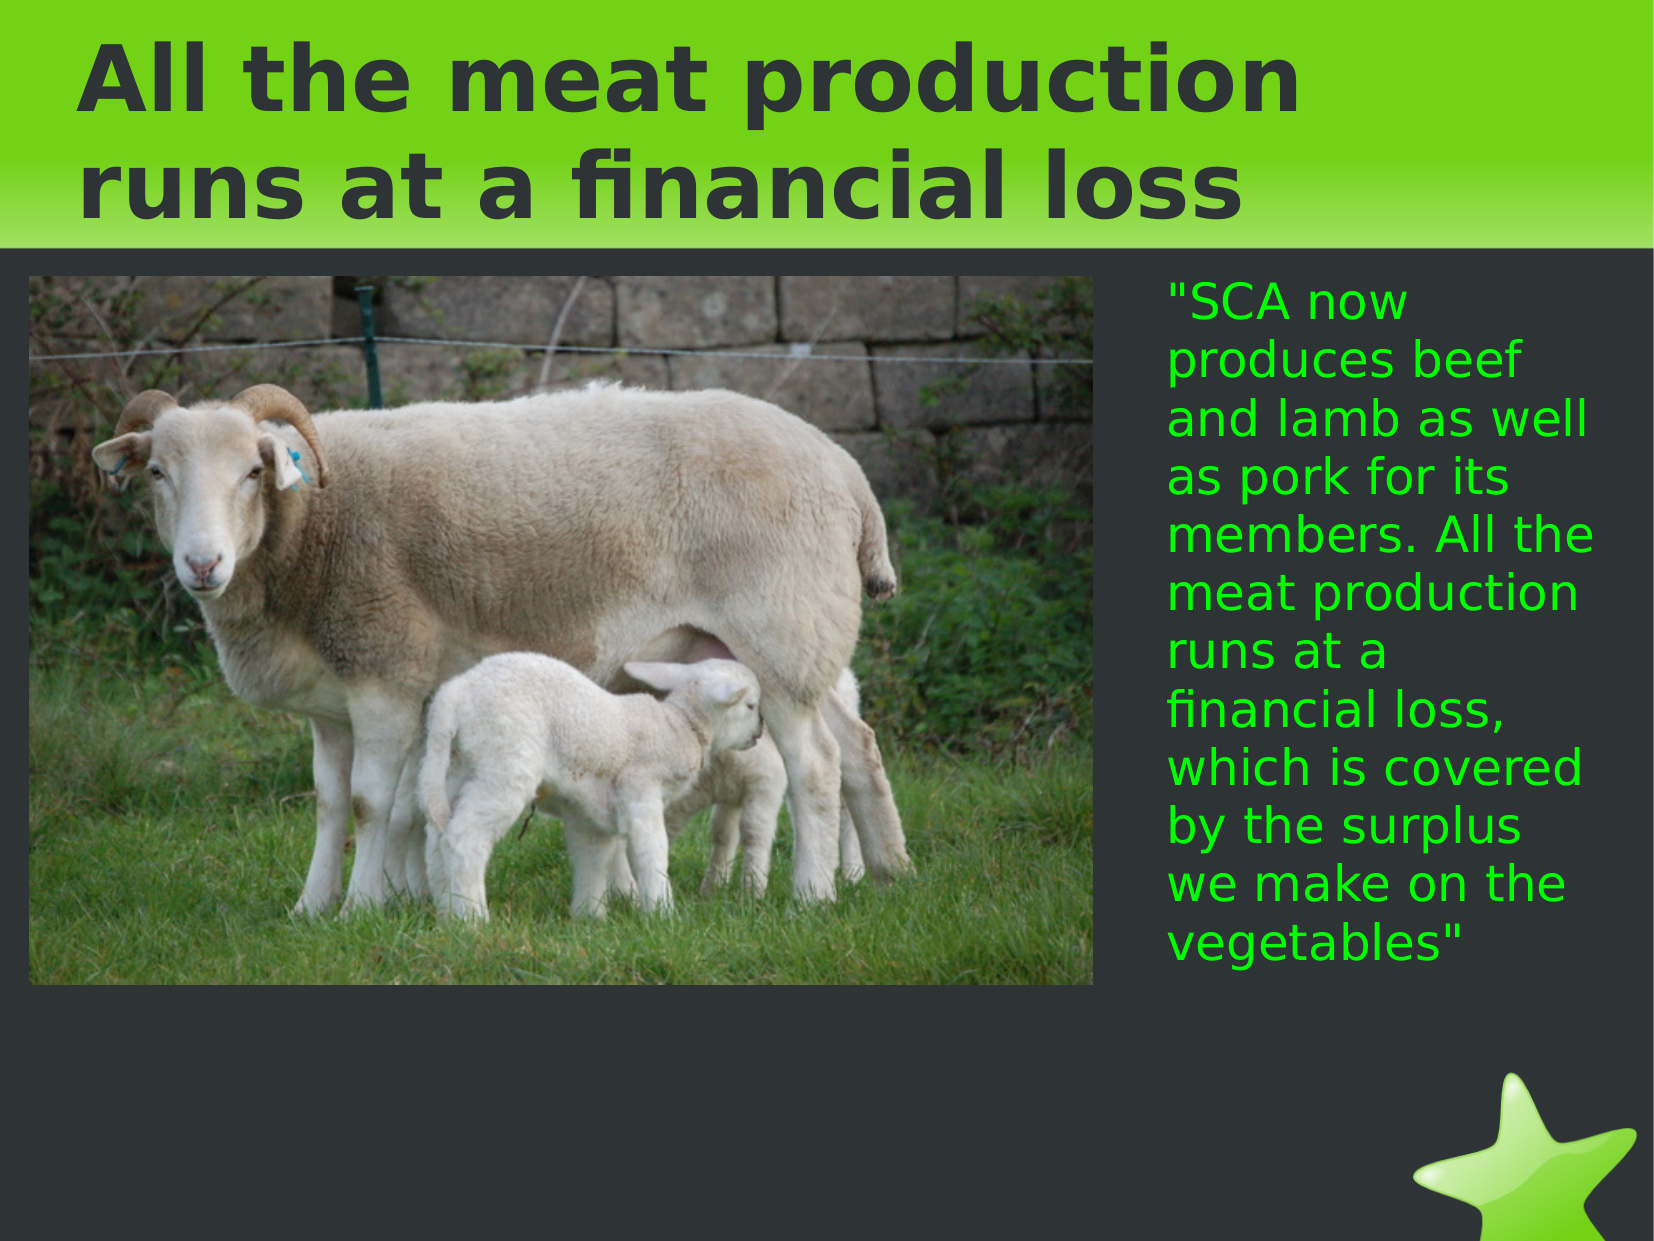

# All the meat production runs at a financial loss
"SCA now produces beef and lamb as well as pork for its members. All the meat production runs at a financial loss, which is covered by the surplus we make on the vegetables"